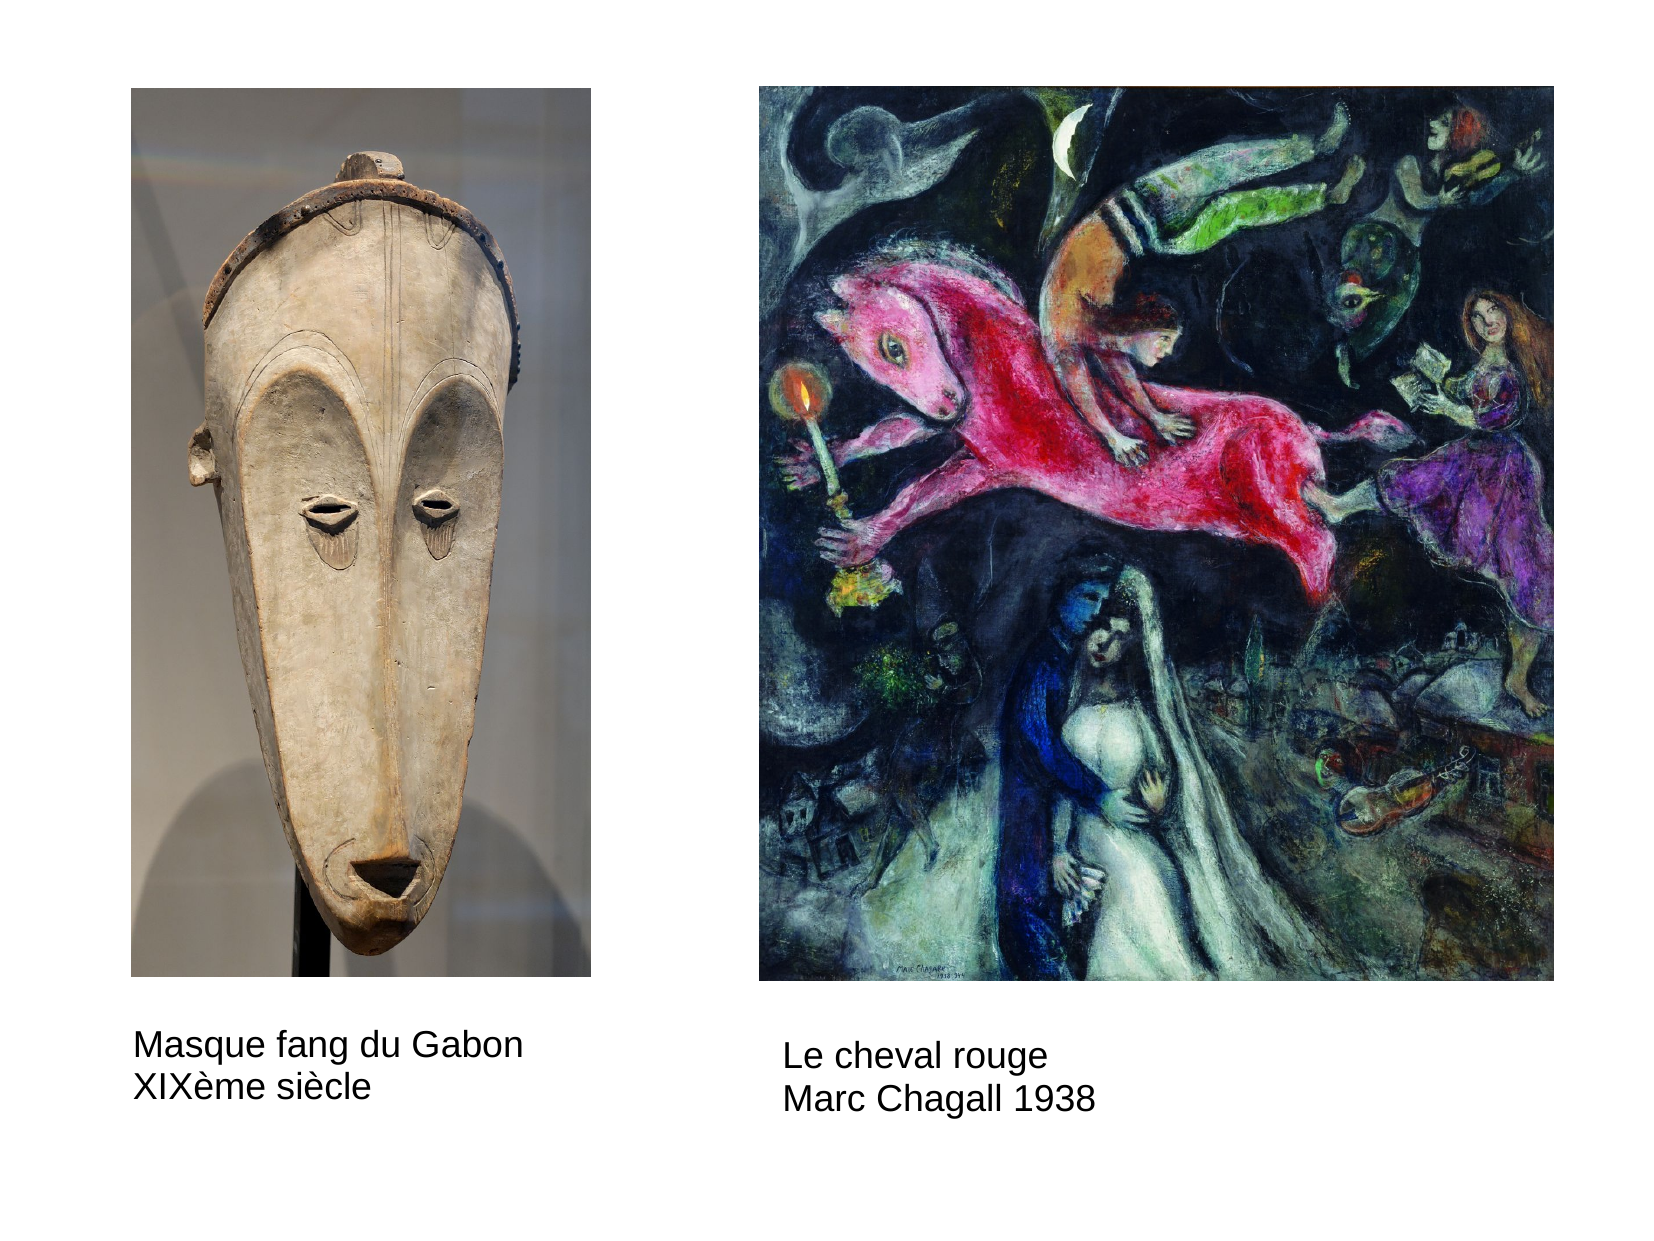

Masque fang du Gabon
XIXème siècle
Le cheval rouge
Marc Chagall 1938